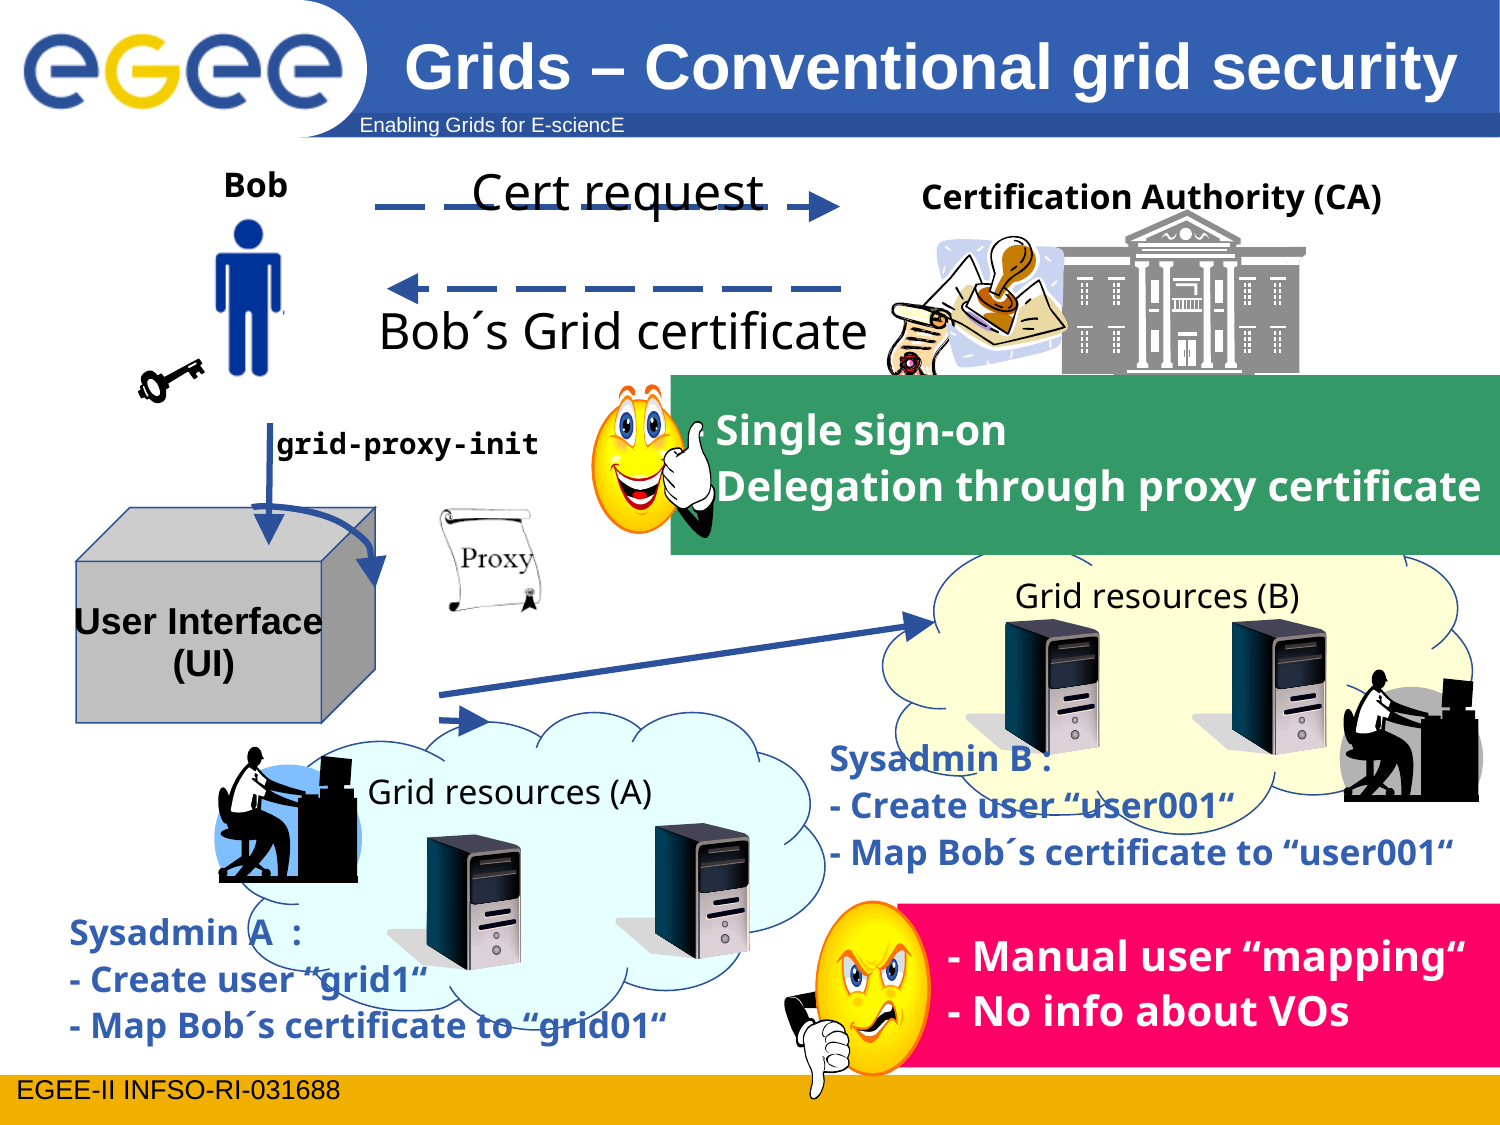

# Grids – Conventional grid security
Cert request
Bob
Certification Authority (CA)
Bob´s Grid certificate
- Single sign-on
- Delegation through proxy certificate
grid-proxy-init
User Interface
 (UI)
Grid resources (B)
Grid resources (A)
Sysadmin B :
- Create user “user001“
- Map Bob´s certificate to “user001“
Sysadmin A :
- Create user “grid1“
- Map Bob´s certificate to “grid01“
- Manual user “mapping“
- No info about VOs